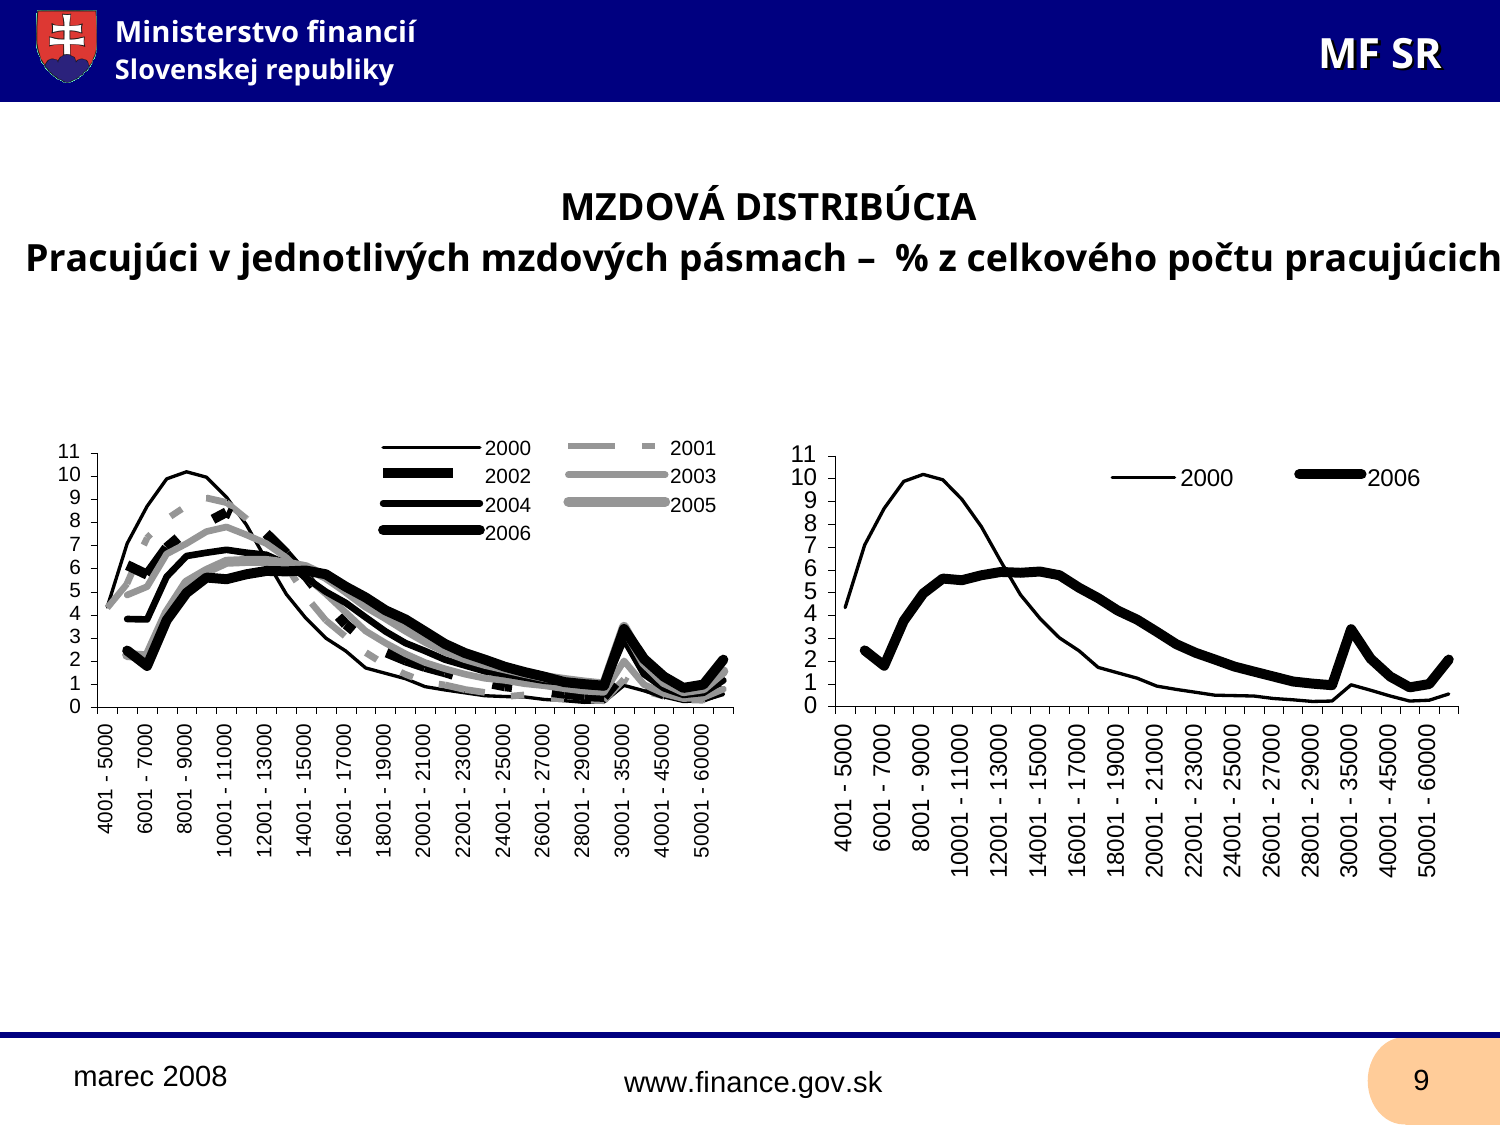

MZDOVÁ DISTRIBÚCIA
Pracujúci v jednotlivých mzdových pásmach – % z celkového počtu pracujúcich
marec 2008
9
www.finance.gov.sk